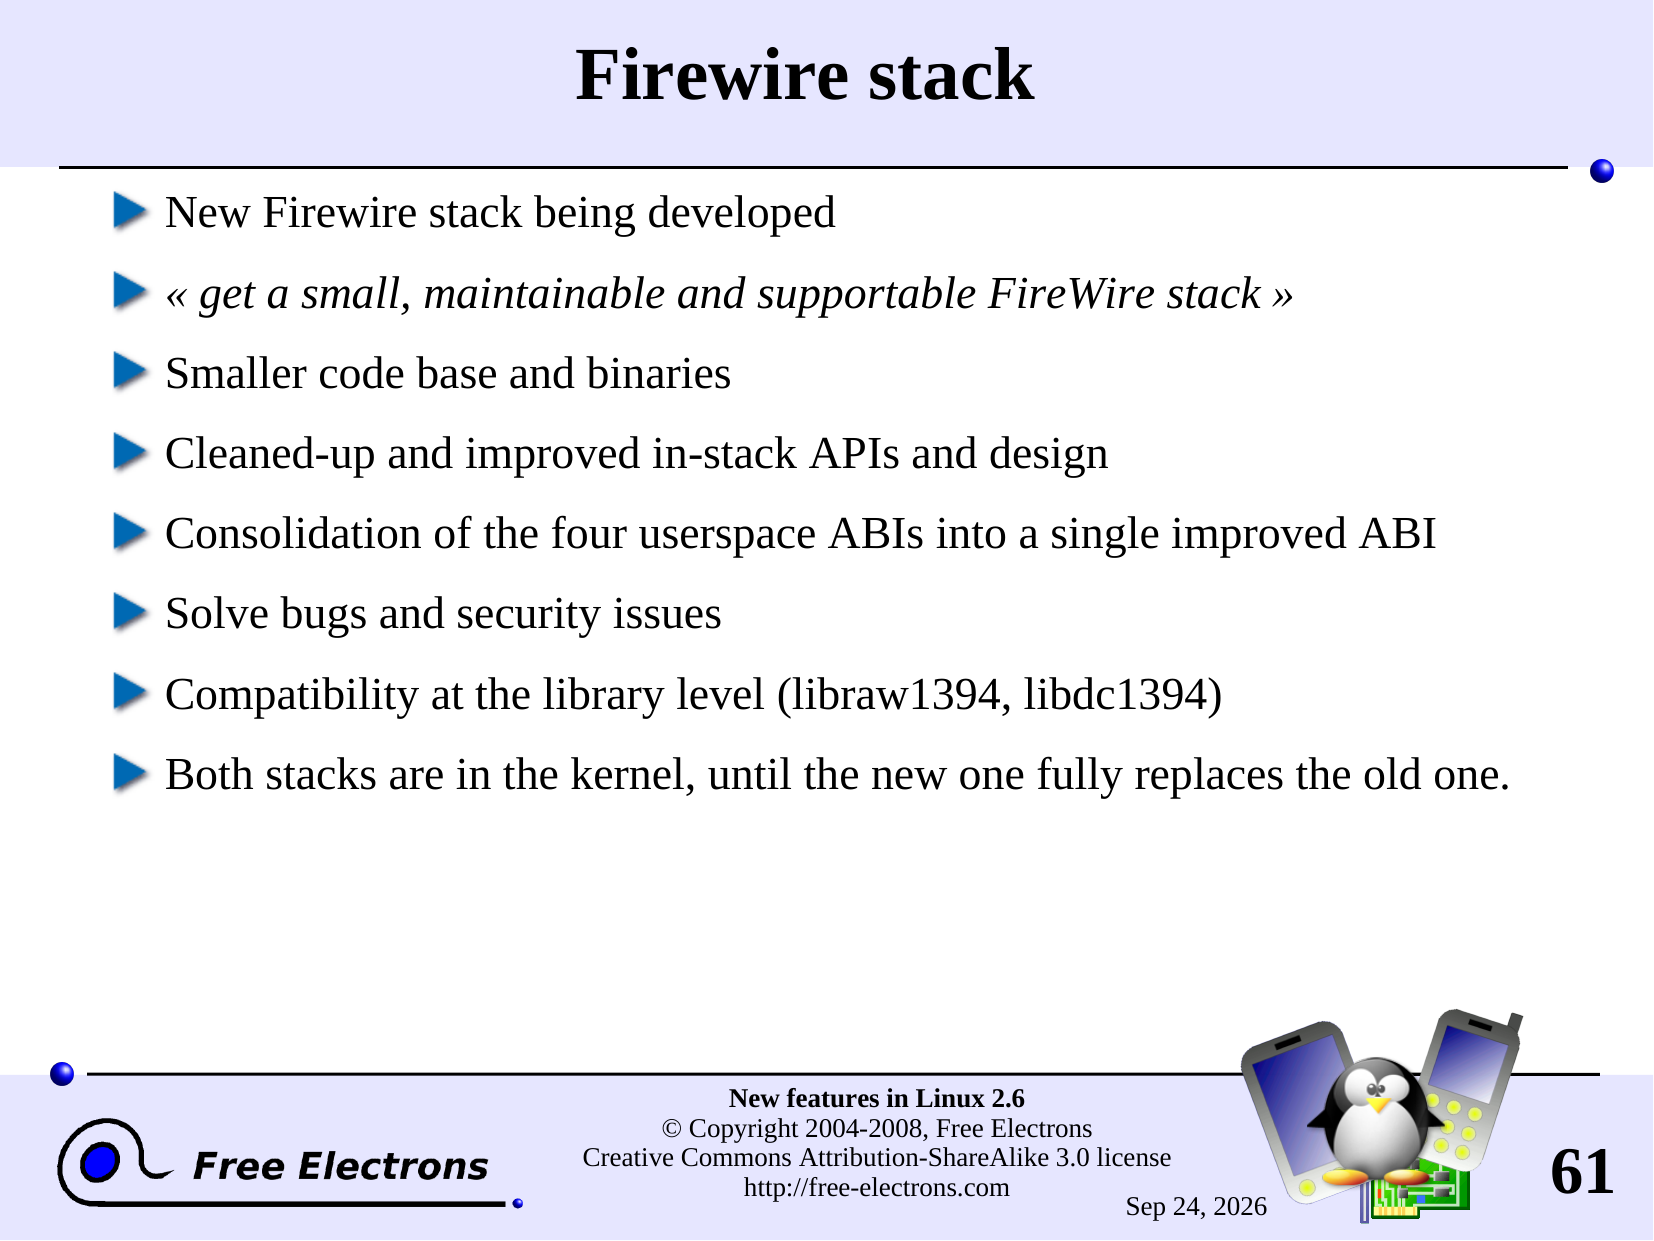

# Firewire stack
New Firewire stack being developed
« get a small, maintainable and supportable FireWire stack »
Smaller code base and binaries
Cleaned-up and improved in-stack APIs and design
Consolidation of the four userspace ABIs into a single improved ABI
Solve bugs and security issues
Compatibility at the library level (libraw1394, libdc1394)
Both stacks are in the kernel, until the new one fully replaces the old one.